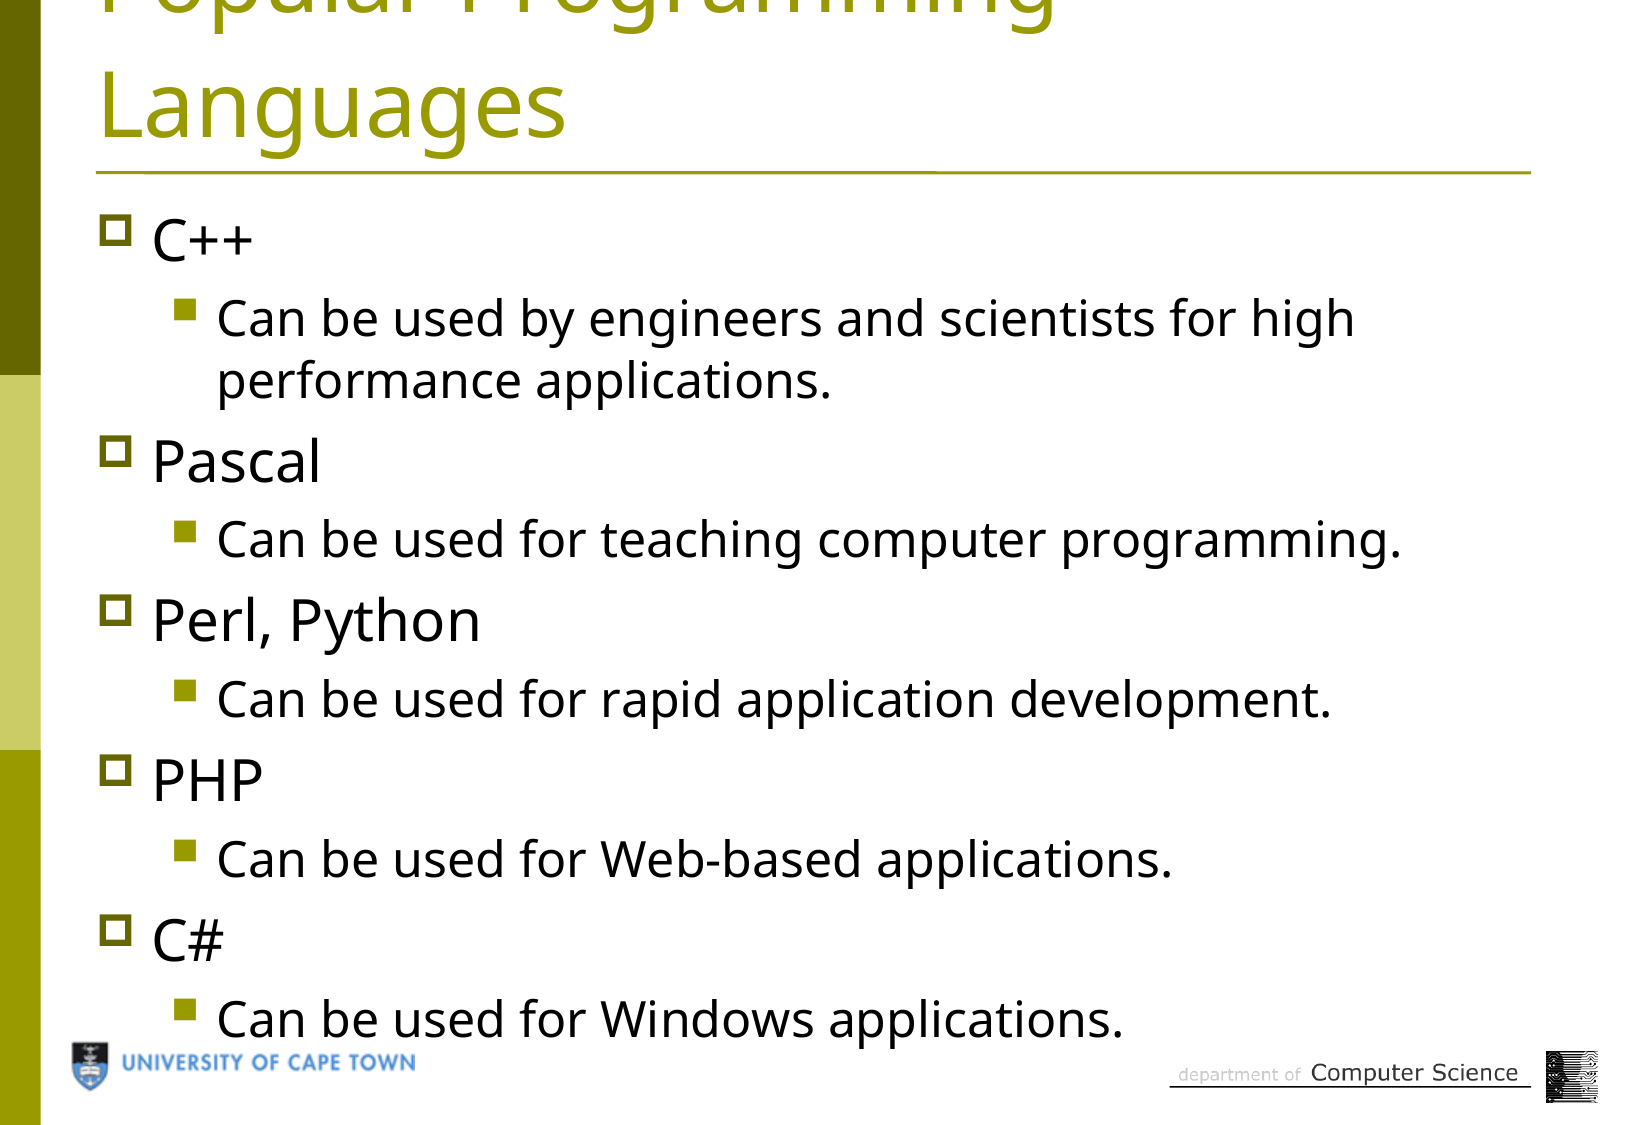

# Popular Programming Languages
C++
Can be used by engineers and scientists for high performance applications.
Pascal
Can be used for teaching computer programming.
Perl, Python
Can be used for rapid application development.
PHP
Can be used for Web-based applications.
C#
Can be used for Windows applications.